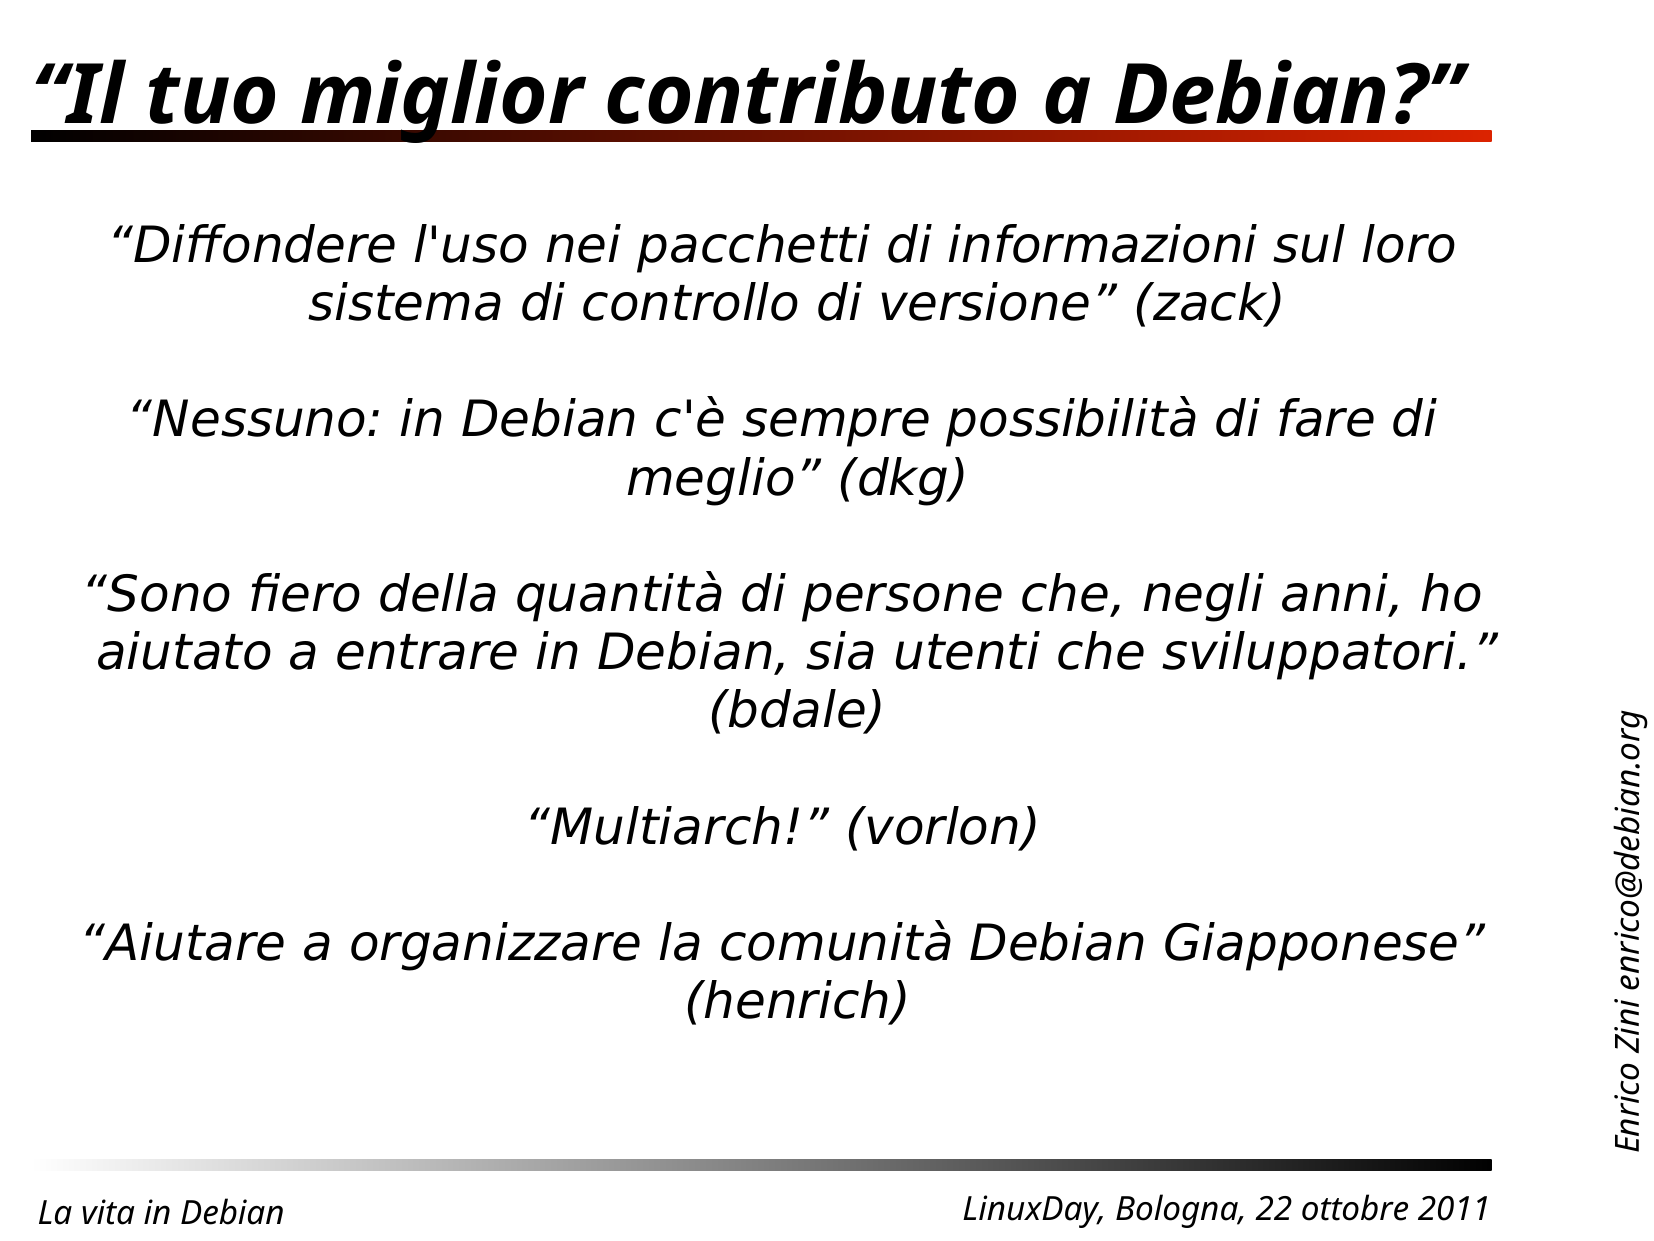

“Il tuo miglior contributo a Debian?”
“Diffondere l'uso nei pacchetti di informazioni sul loro sistema di controllo di versione” (zack)
“Nessuno: in Debian c'è sempre possibilità di fare di meglio” (dkg)
“Sono fiero della quantità di persone che, negli anni, ho aiutato a entrare in Debian, sia utenti che sviluppatori.” (bdale)
“Multiarch!” (vorlon)
“Aiutare a organizzare la comunità Debian Giapponese” (henrich)